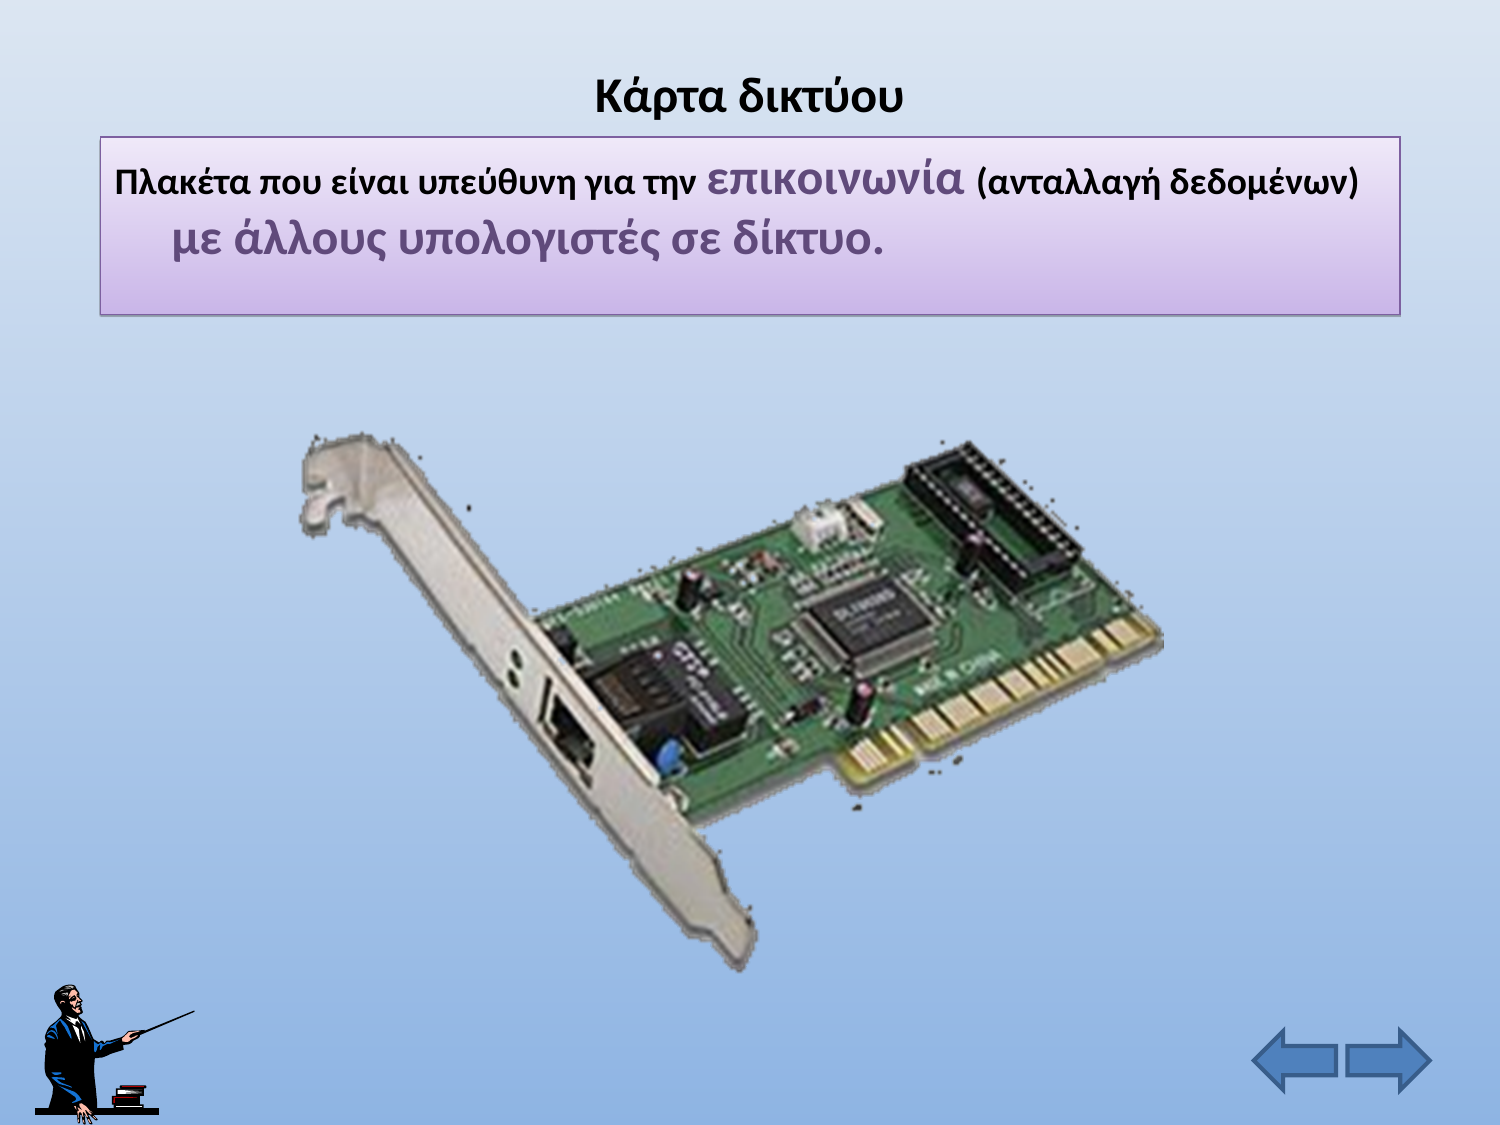

# Κάρτα δικτύου
Πλακέτα που είναι υπεύθυνη για την επικοινωνία (ανταλλαγή δεδομένων) με άλλους υπολογιστές σε δίκτυο.